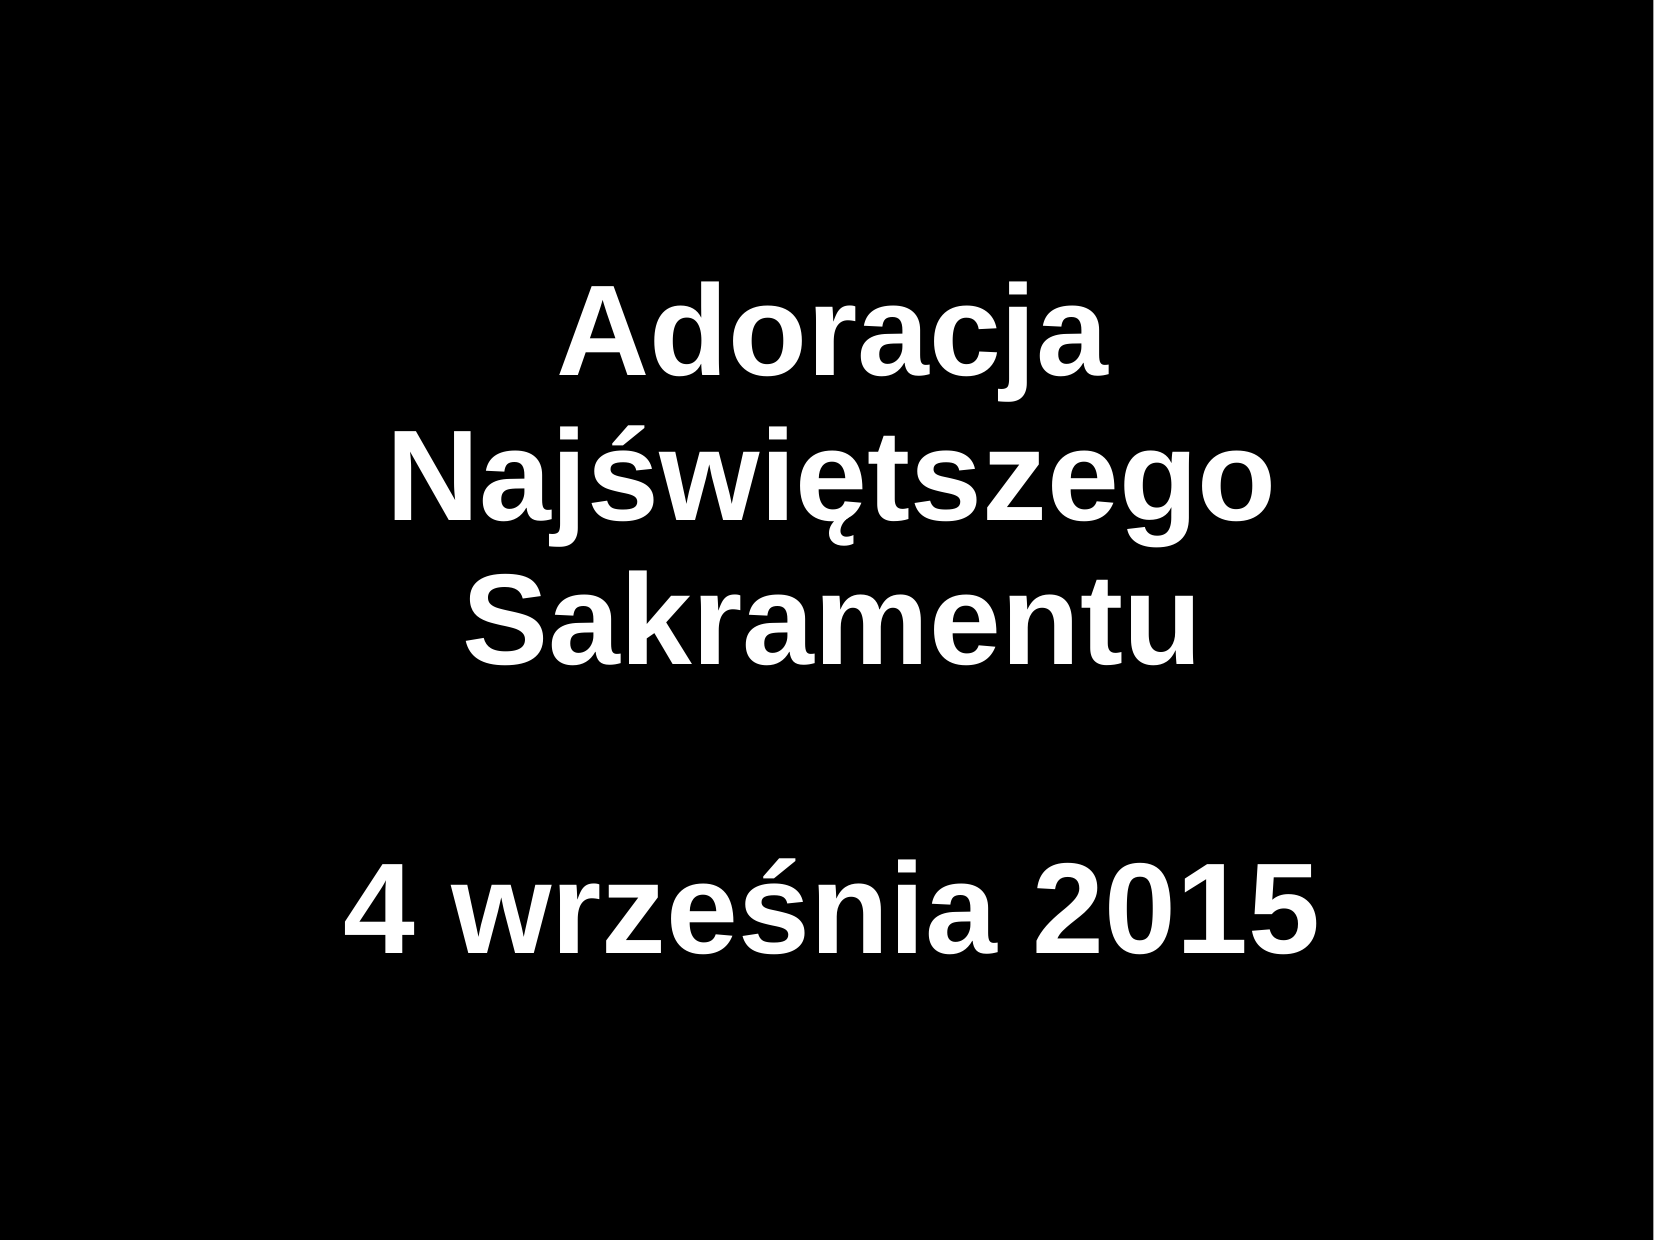

# Adoracja
Najświętszego Sakramentu
4 września 2015